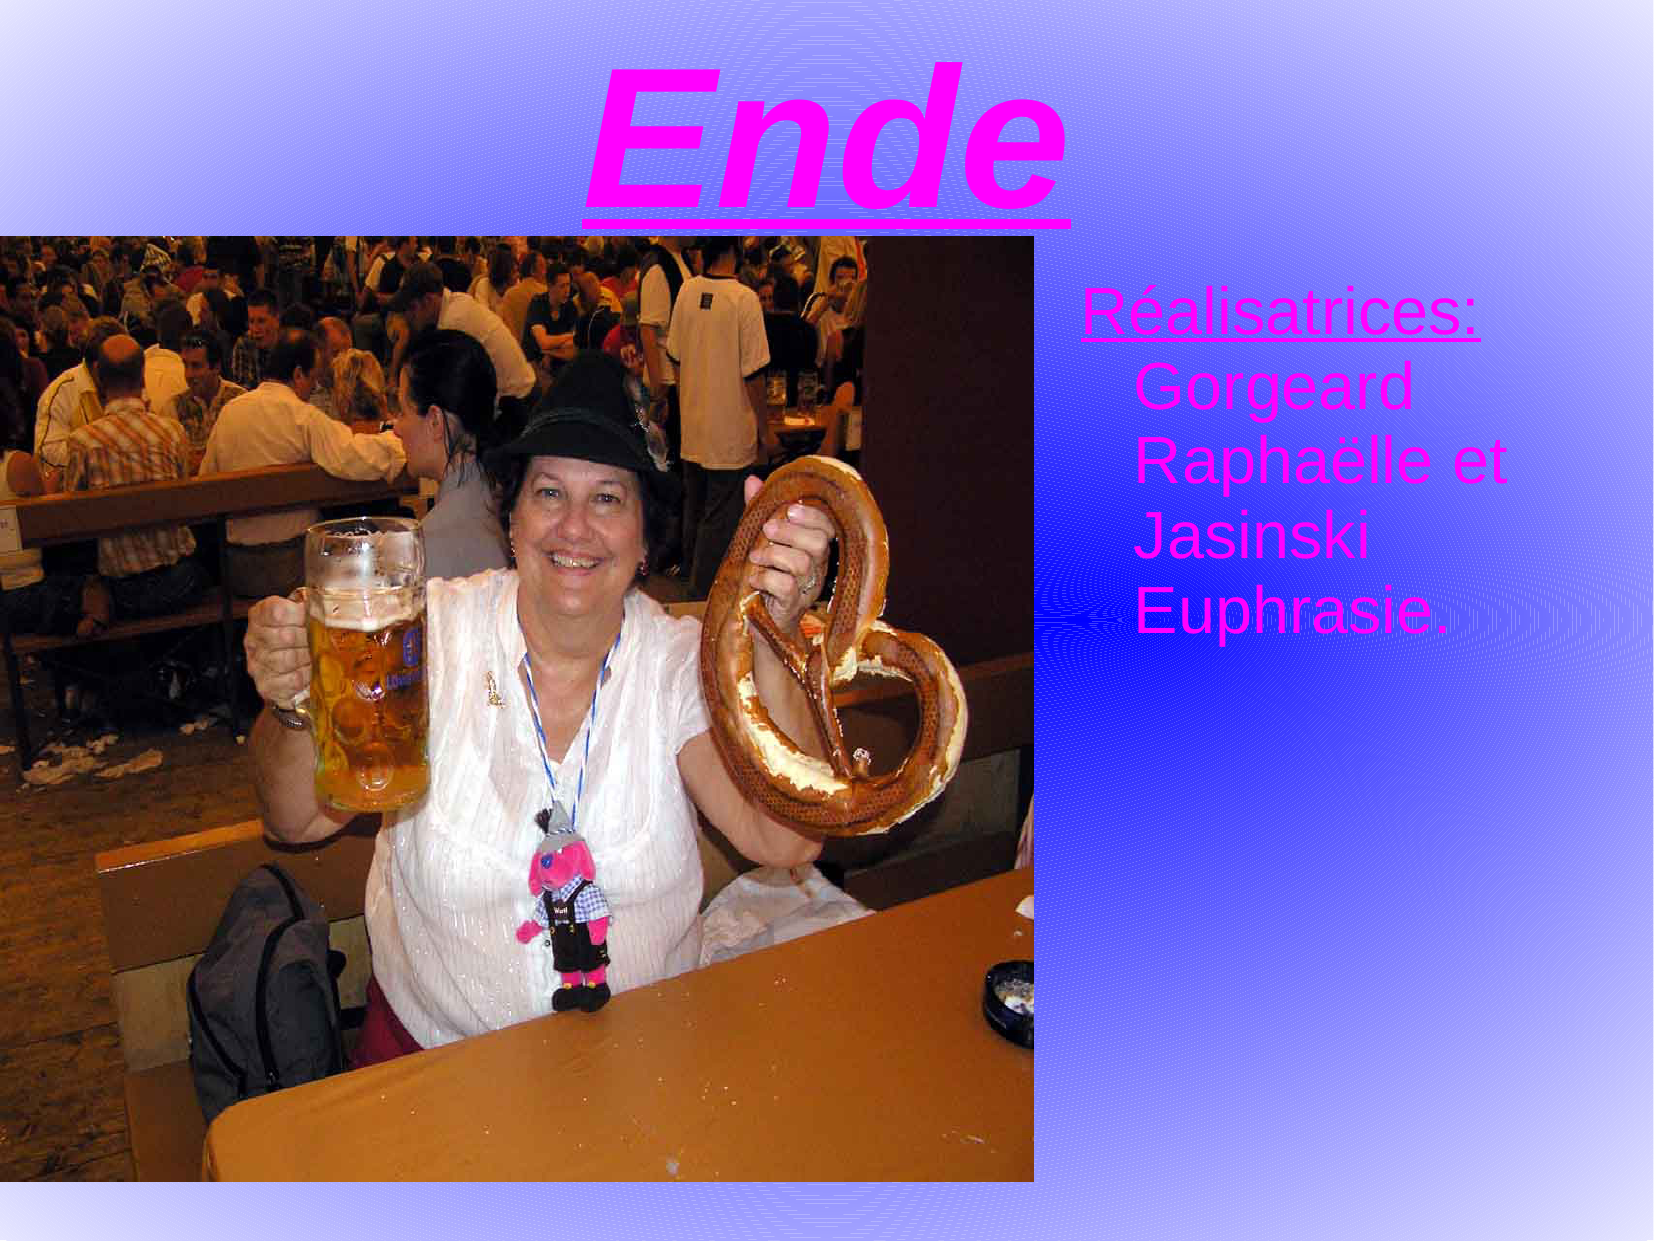

# Ende
Réalisatrices: Gorgeard Raphaëlle et Jasinski Euphrasie.